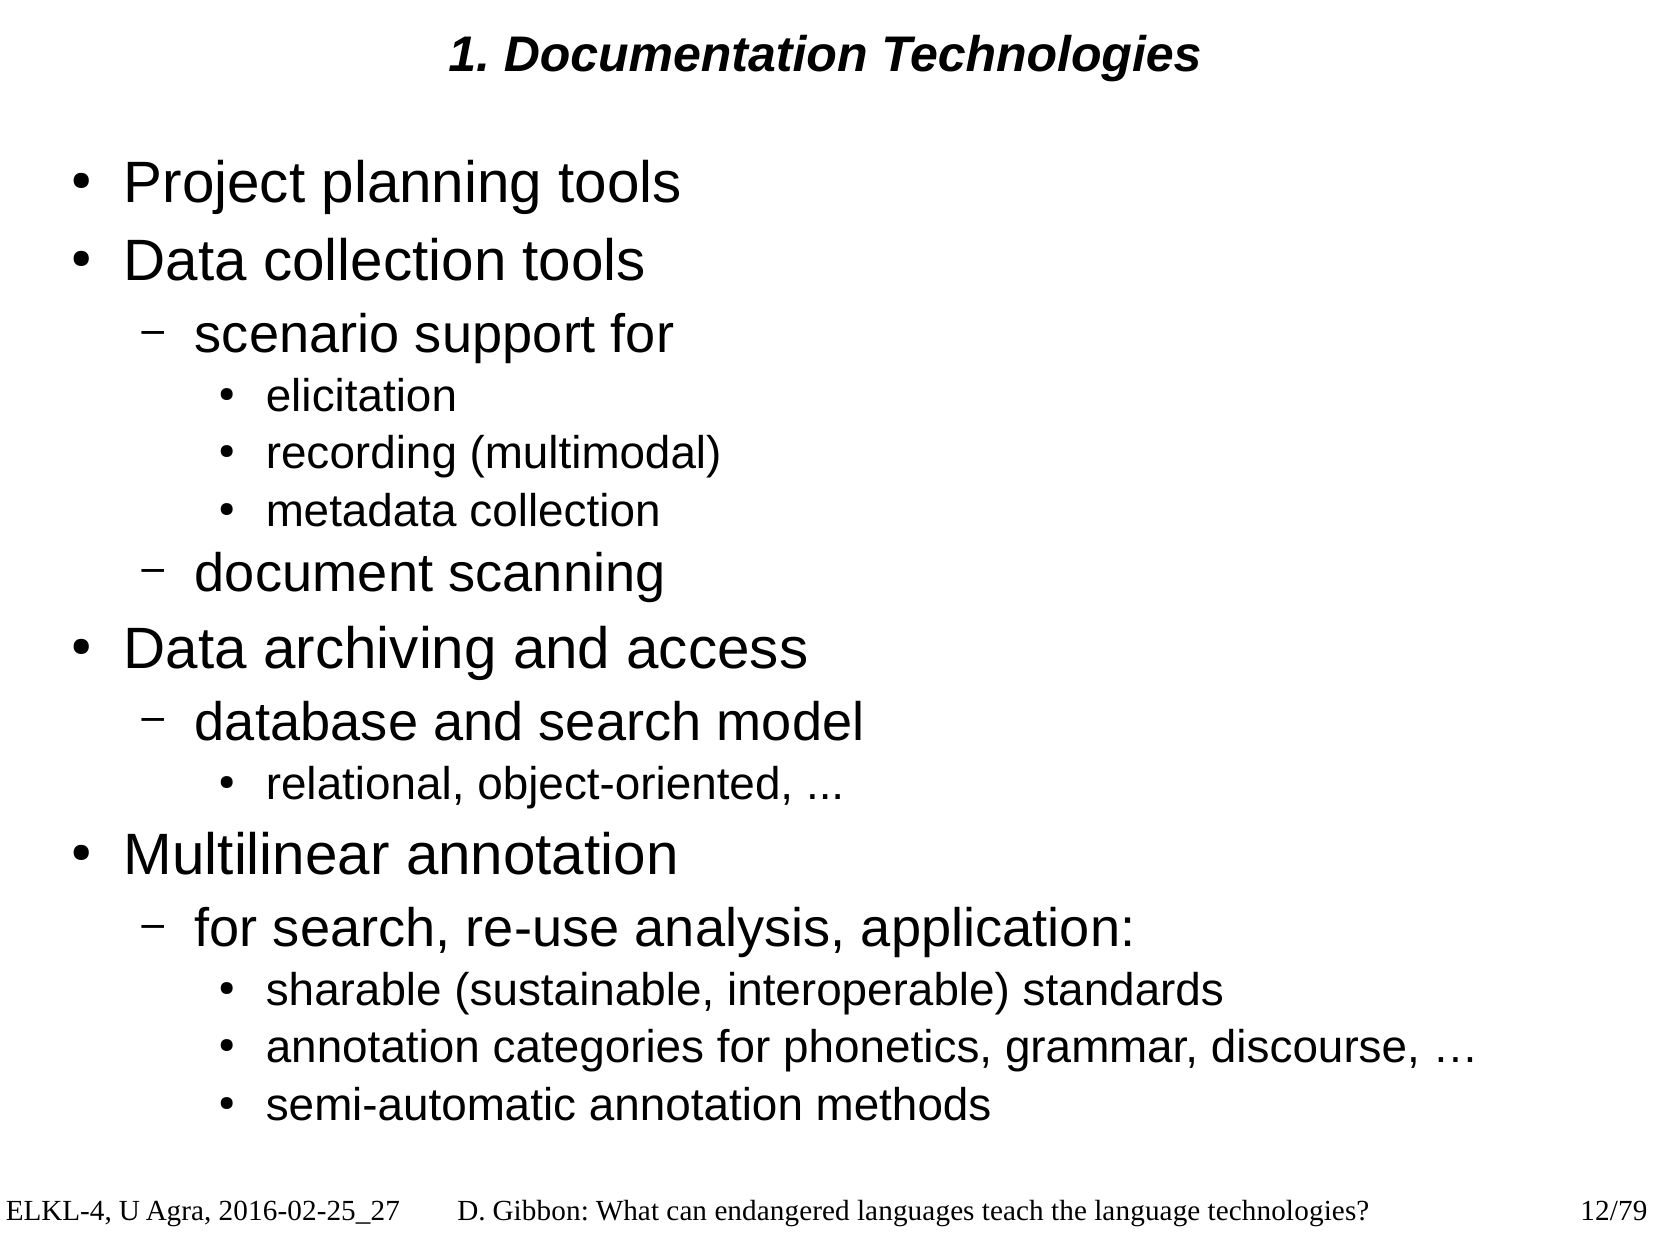

# 1. Documentation Technologies
Project planning tools
Data collection tools
scenario support for
elicitation
recording (multimodal)
metadata collection
document scanning
Data archiving and access
database and search model
relational, object-oriented, ...
Multilinear annotation
for search, re-use analysis, application:
sharable (sustainable, interoperable) standards
annotation categories for phonetics, grammar, discourse, …
semi-automatic annotation methods
ELKL-4, U Agra, 2016-02-25_27
D. Gibbon: What can endangered languages teach the language technologies?
12